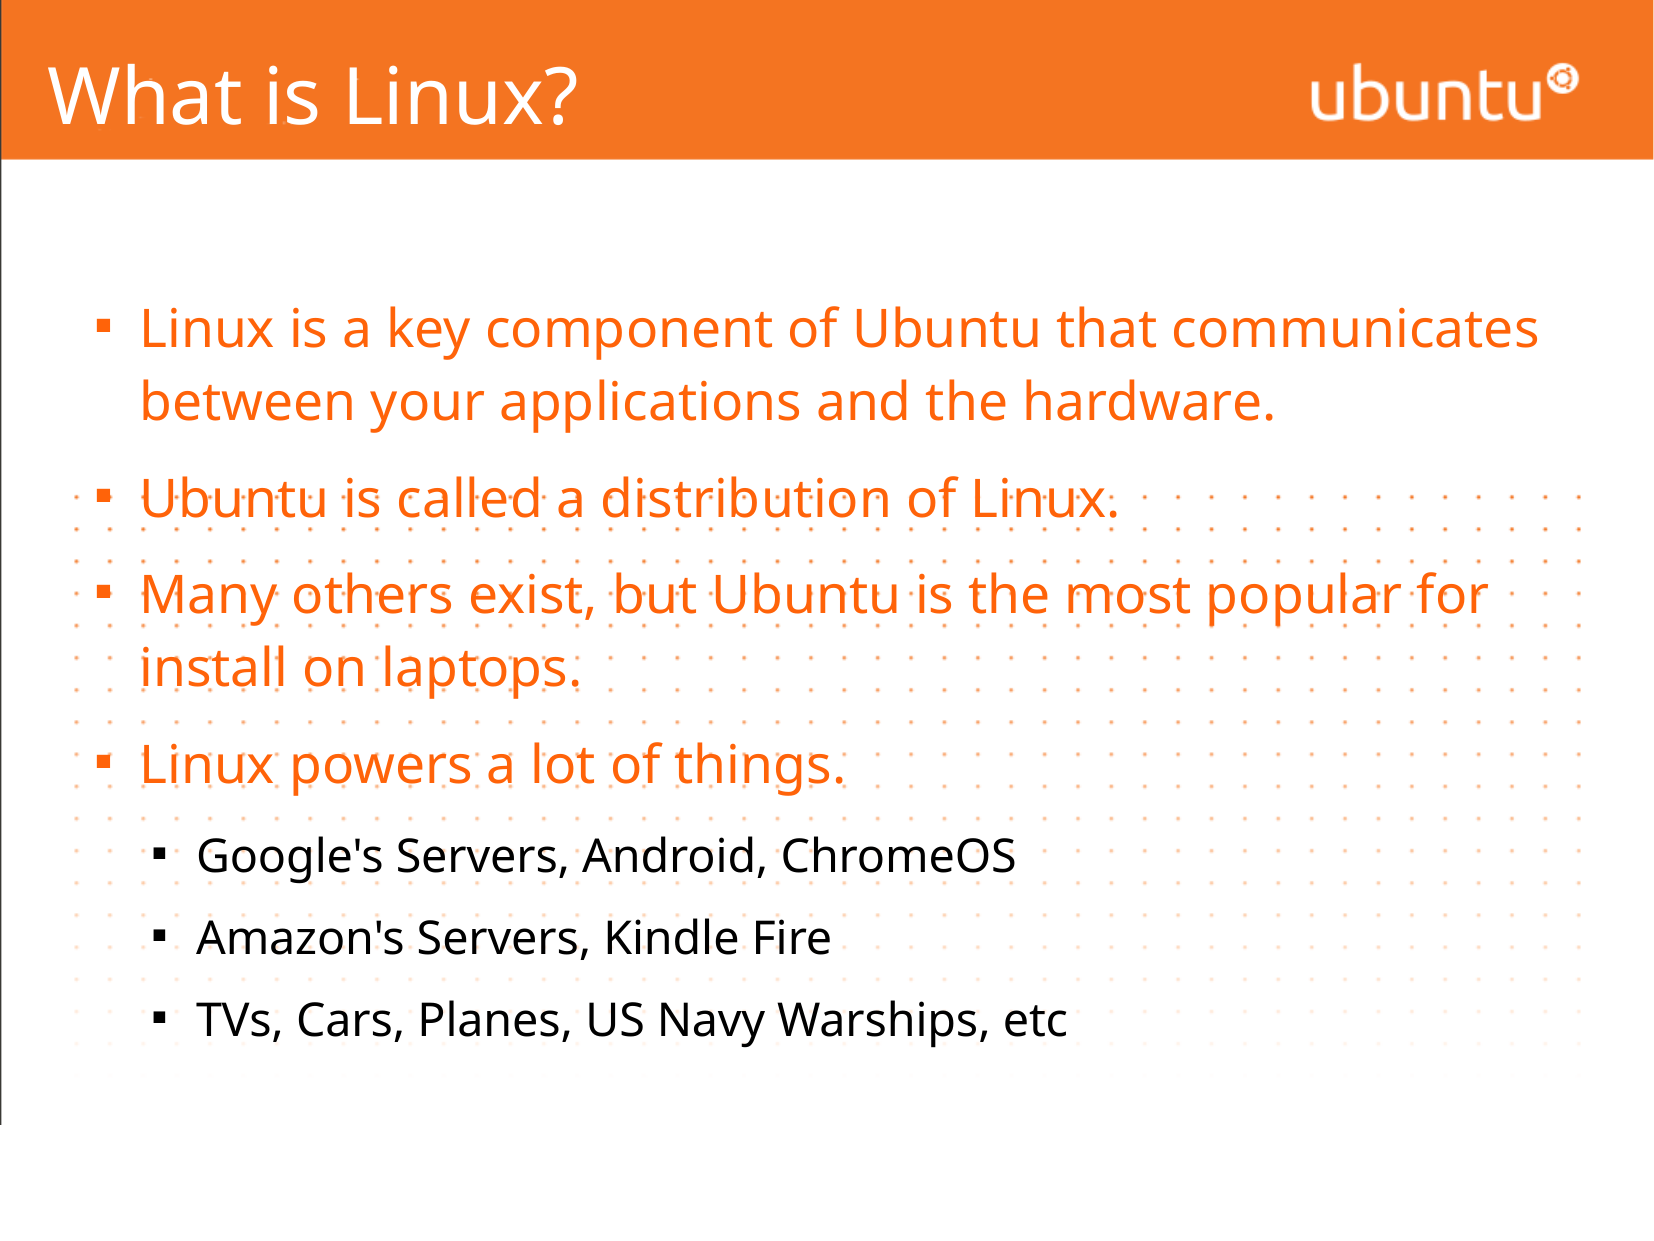

# What is Linux?
Linux is a key component of Ubuntu that communicates between your applications and the hardware.
Ubuntu is called a distribution of Linux.
Many others exist, but Ubuntu is the most popular for install on laptops.
Linux powers a lot of things.
Google's Servers, Android, ChromeOS
Amazon's Servers, Kindle Fire
TVs, Cars, Planes, US Navy Warships, etc